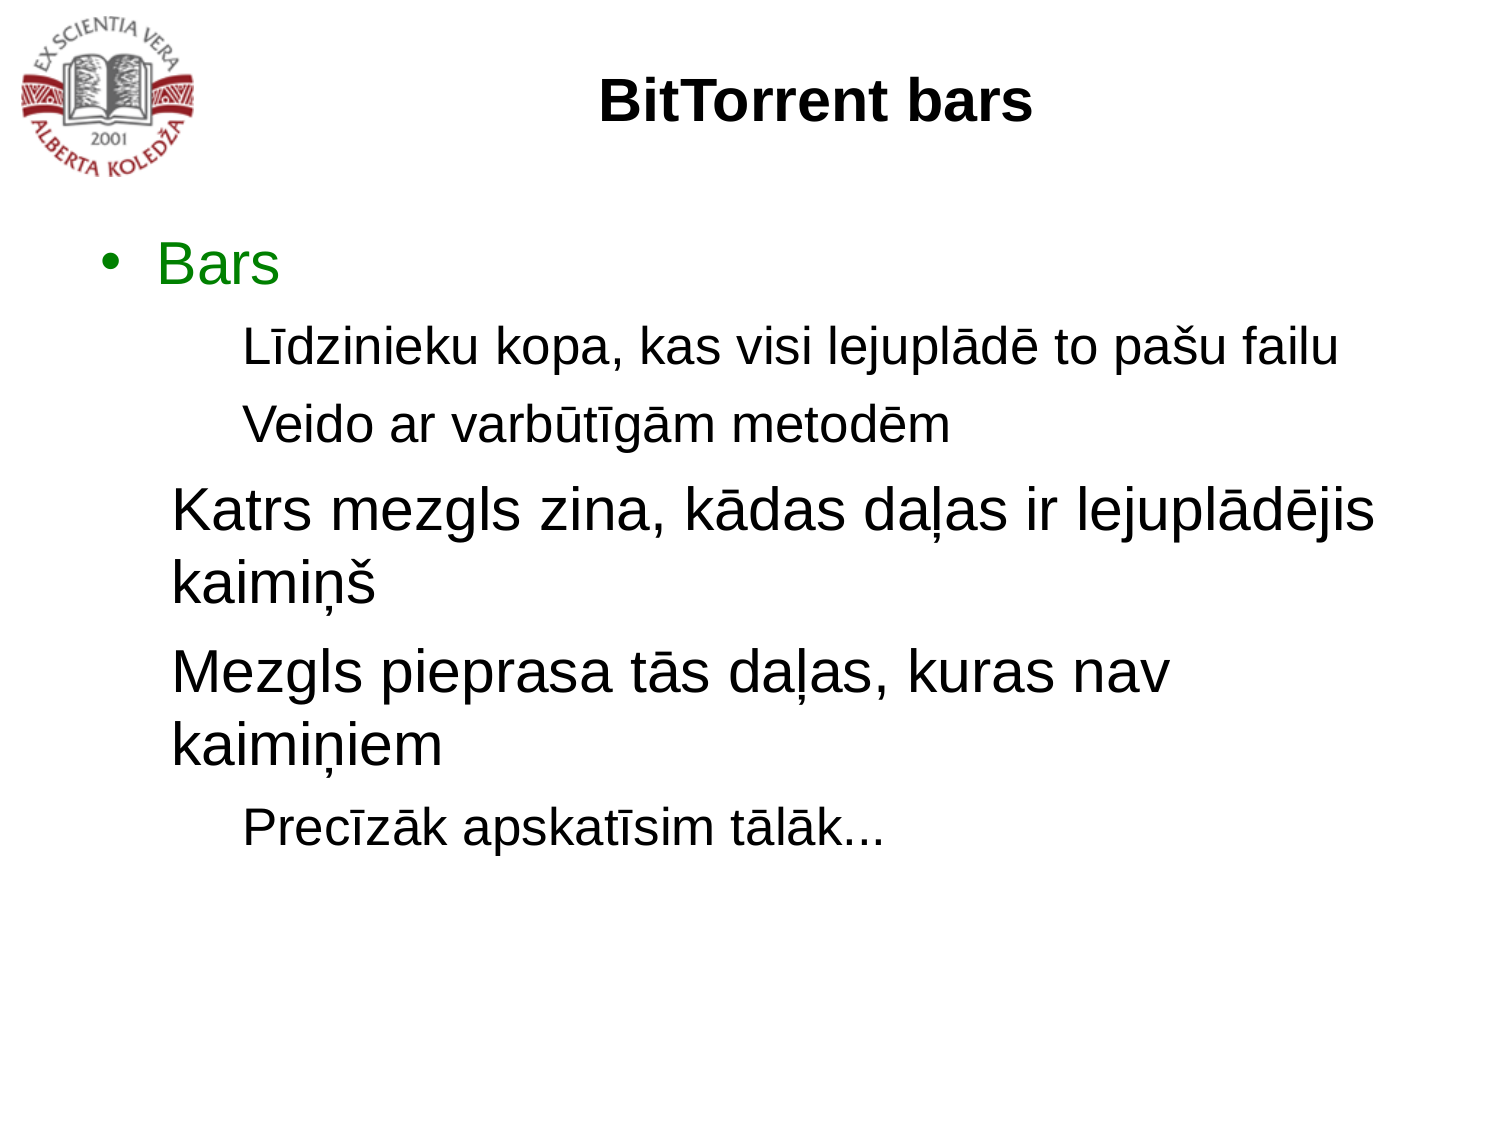

# BitTorrent bars
Bars
Līdzinieku kopa, kas visi lejuplādē to pašu failu
Veido ar varbūtīgām metodēm
Katrs mezgls zina, kādas daļas ir lejuplādējis kaimiņš
Mezgls pieprasa tās daļas, kuras nav kaimiņiem
Precīzāk apskatīsim tālāk...